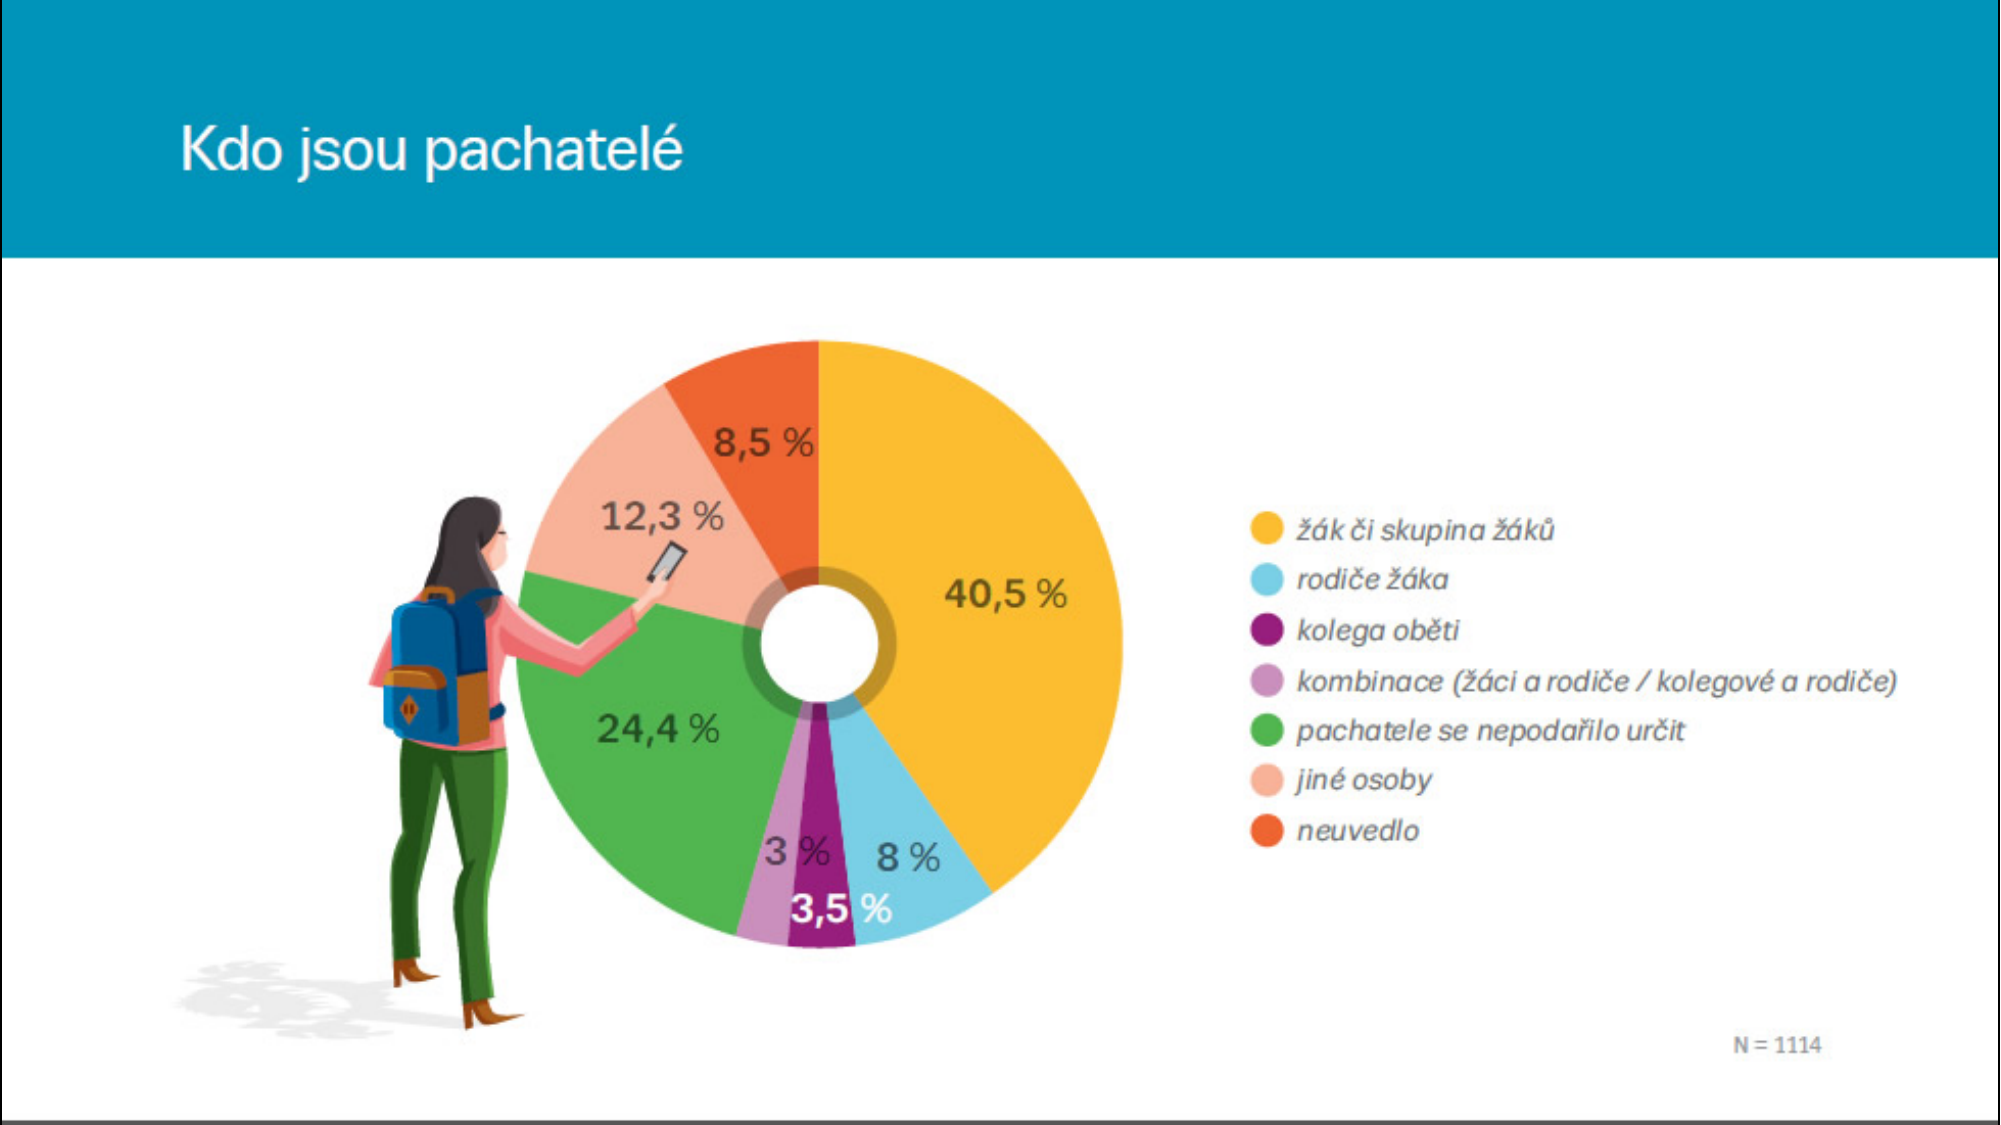

Tato fotka od autora Neznámý autor s licencí CC BY-NC-ND